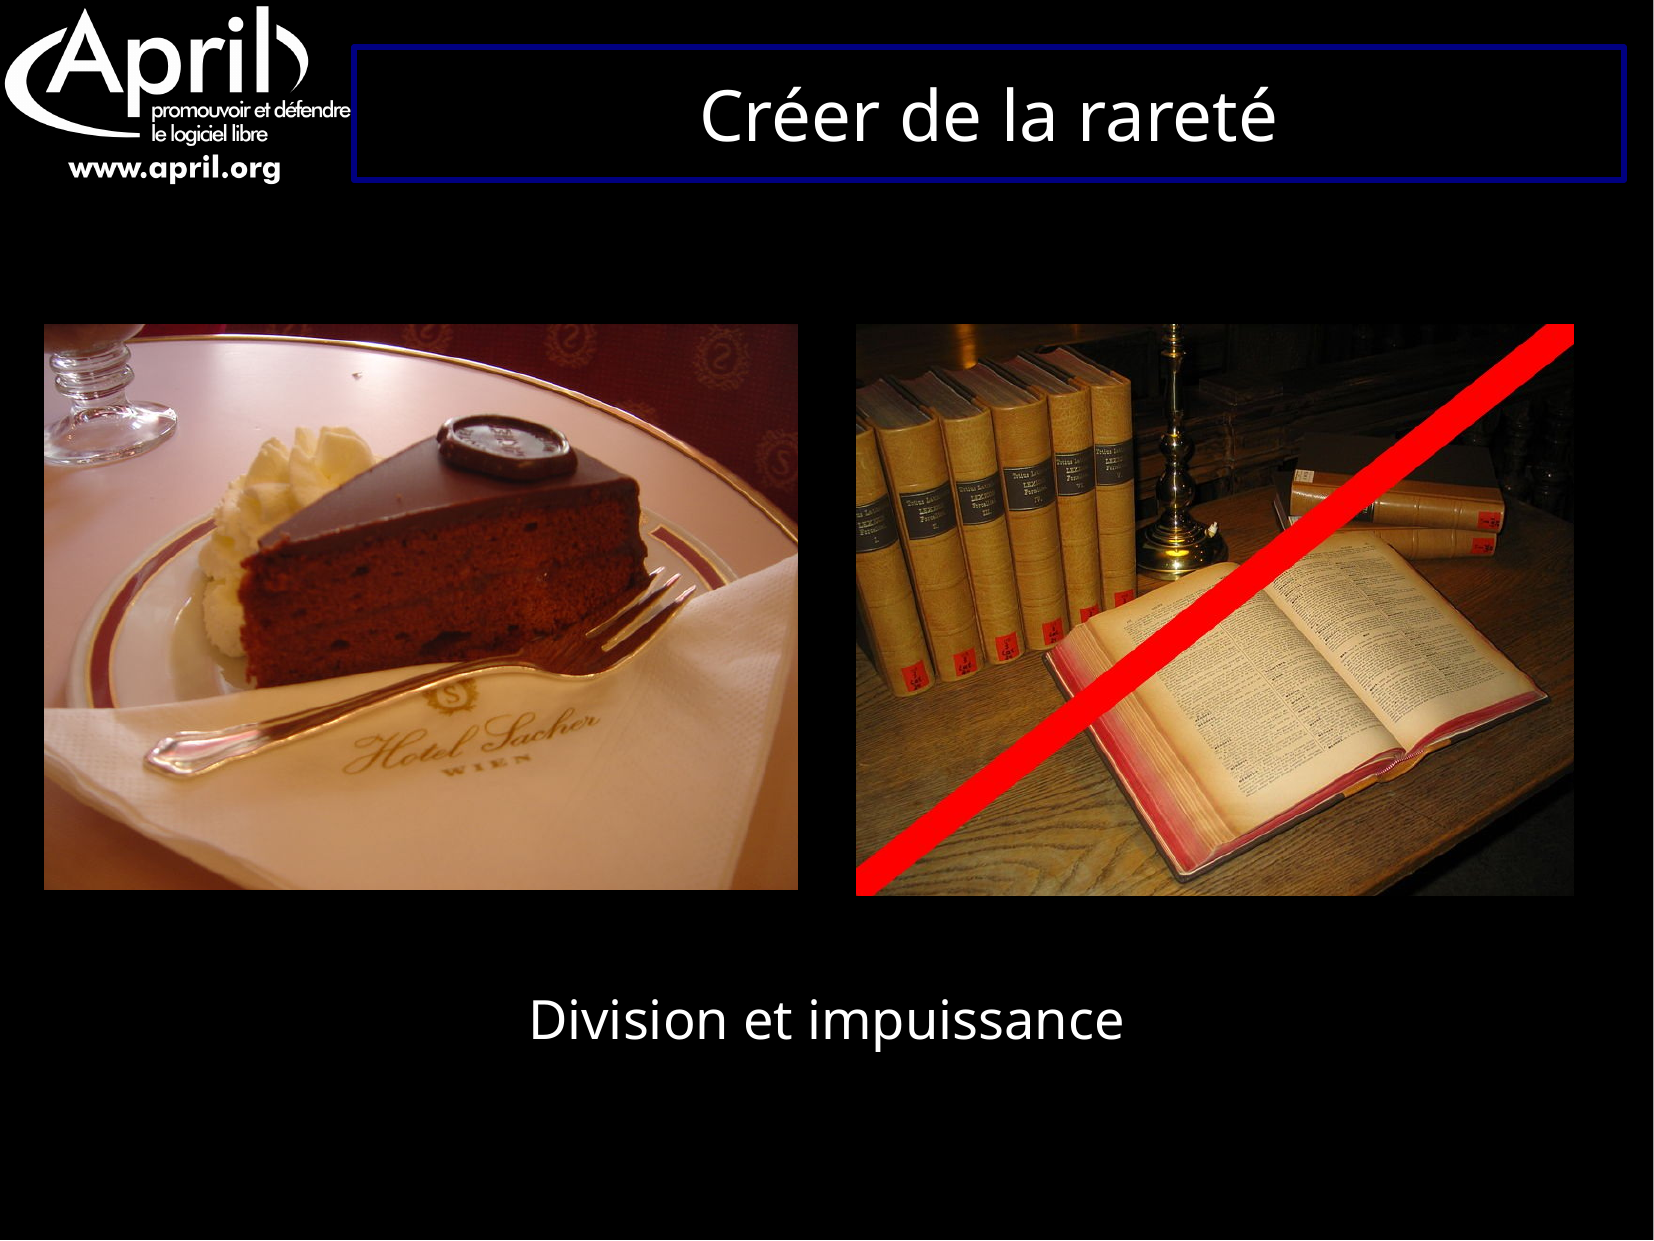

# Créer de la rareté
Division et impuissance